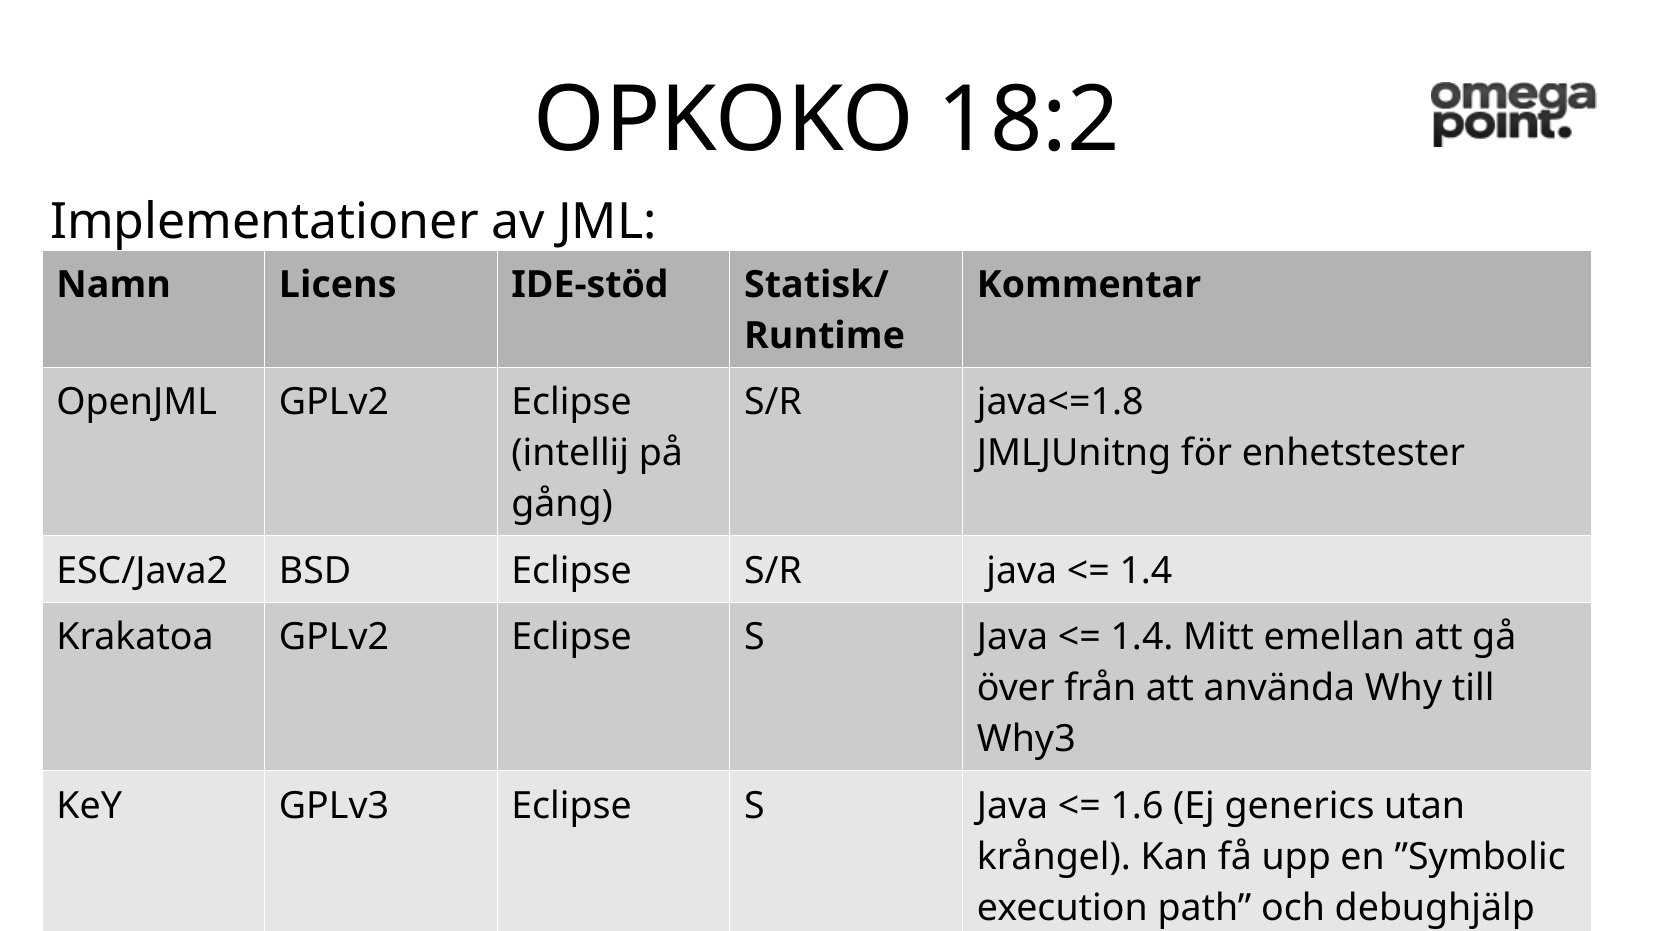

# OPKOKO 18:2
Implementationer av JML:
| Namn | Licens | IDE-stöd | Statisk/Runtime | Kommentar |
| --- | --- | --- | --- | --- |
| OpenJML | GPLv2 | Eclipse (intellij på gång) | S/R | java<=1.8 JMLJUnitng för enhetstester |
| ESC/Java2 | BSD | Eclipse | S/R | java <= 1.4 |
| Krakatoa | GPLv2 | Eclipse | S | Java <= 1.4. Mitt emellan att gå över från att använda Why till Why3 |
| KeY | GPLv3 | Eclipse | S | Java <= 1.6 (Ej generics utan krångel). Kan få upp en ”Symbolic execution path” och debughjälp när kod och spec inte stämmer |